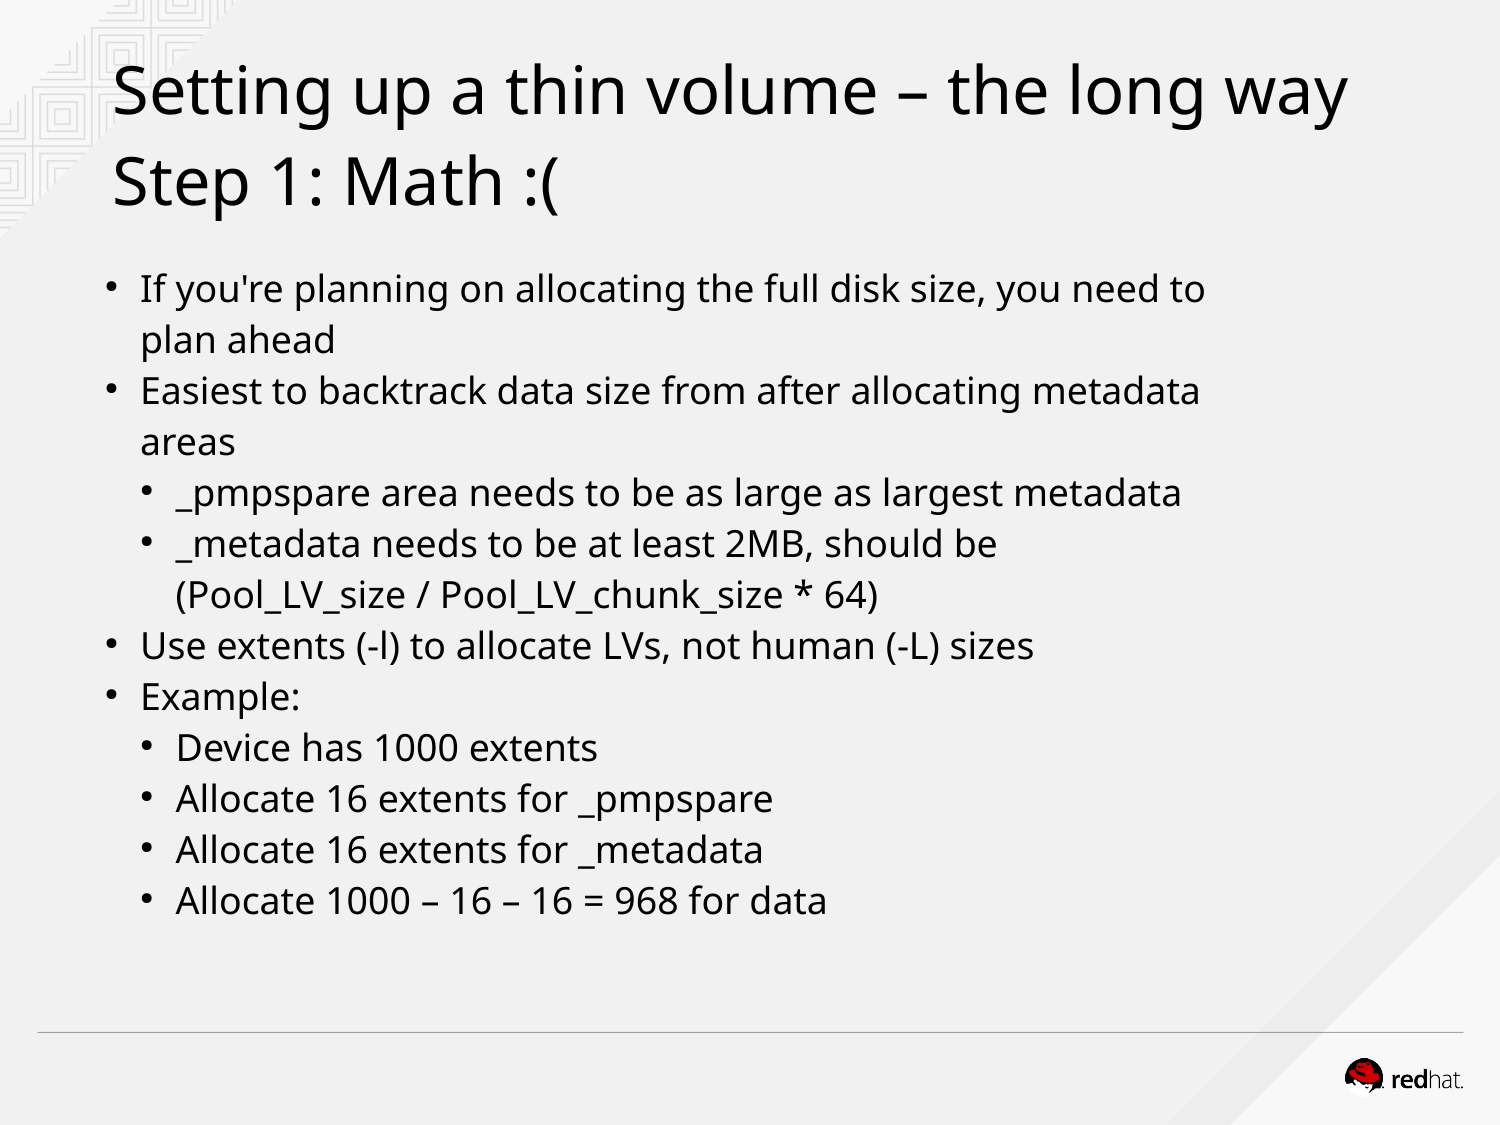

# Setting up a thin volume – the long way Step 1: Math :(
If you're planning on allocating the full disk size, you need to plan ahead
Easiest to backtrack data size from after allocating metadata areas
_pmpspare area needs to be as large as largest metadata
_metadata needs to be at least 2MB, should be (Pool_LV_size / Pool_LV_chunk_size * 64)
Use extents (-l) to allocate LVs, not human (-L) sizes
Example:
Device has 1000 extents
Allocate 16 extents for _pmpspare
Allocate 16 extents for _metadata
Allocate 1000 – 16 – 16 = 968 for data